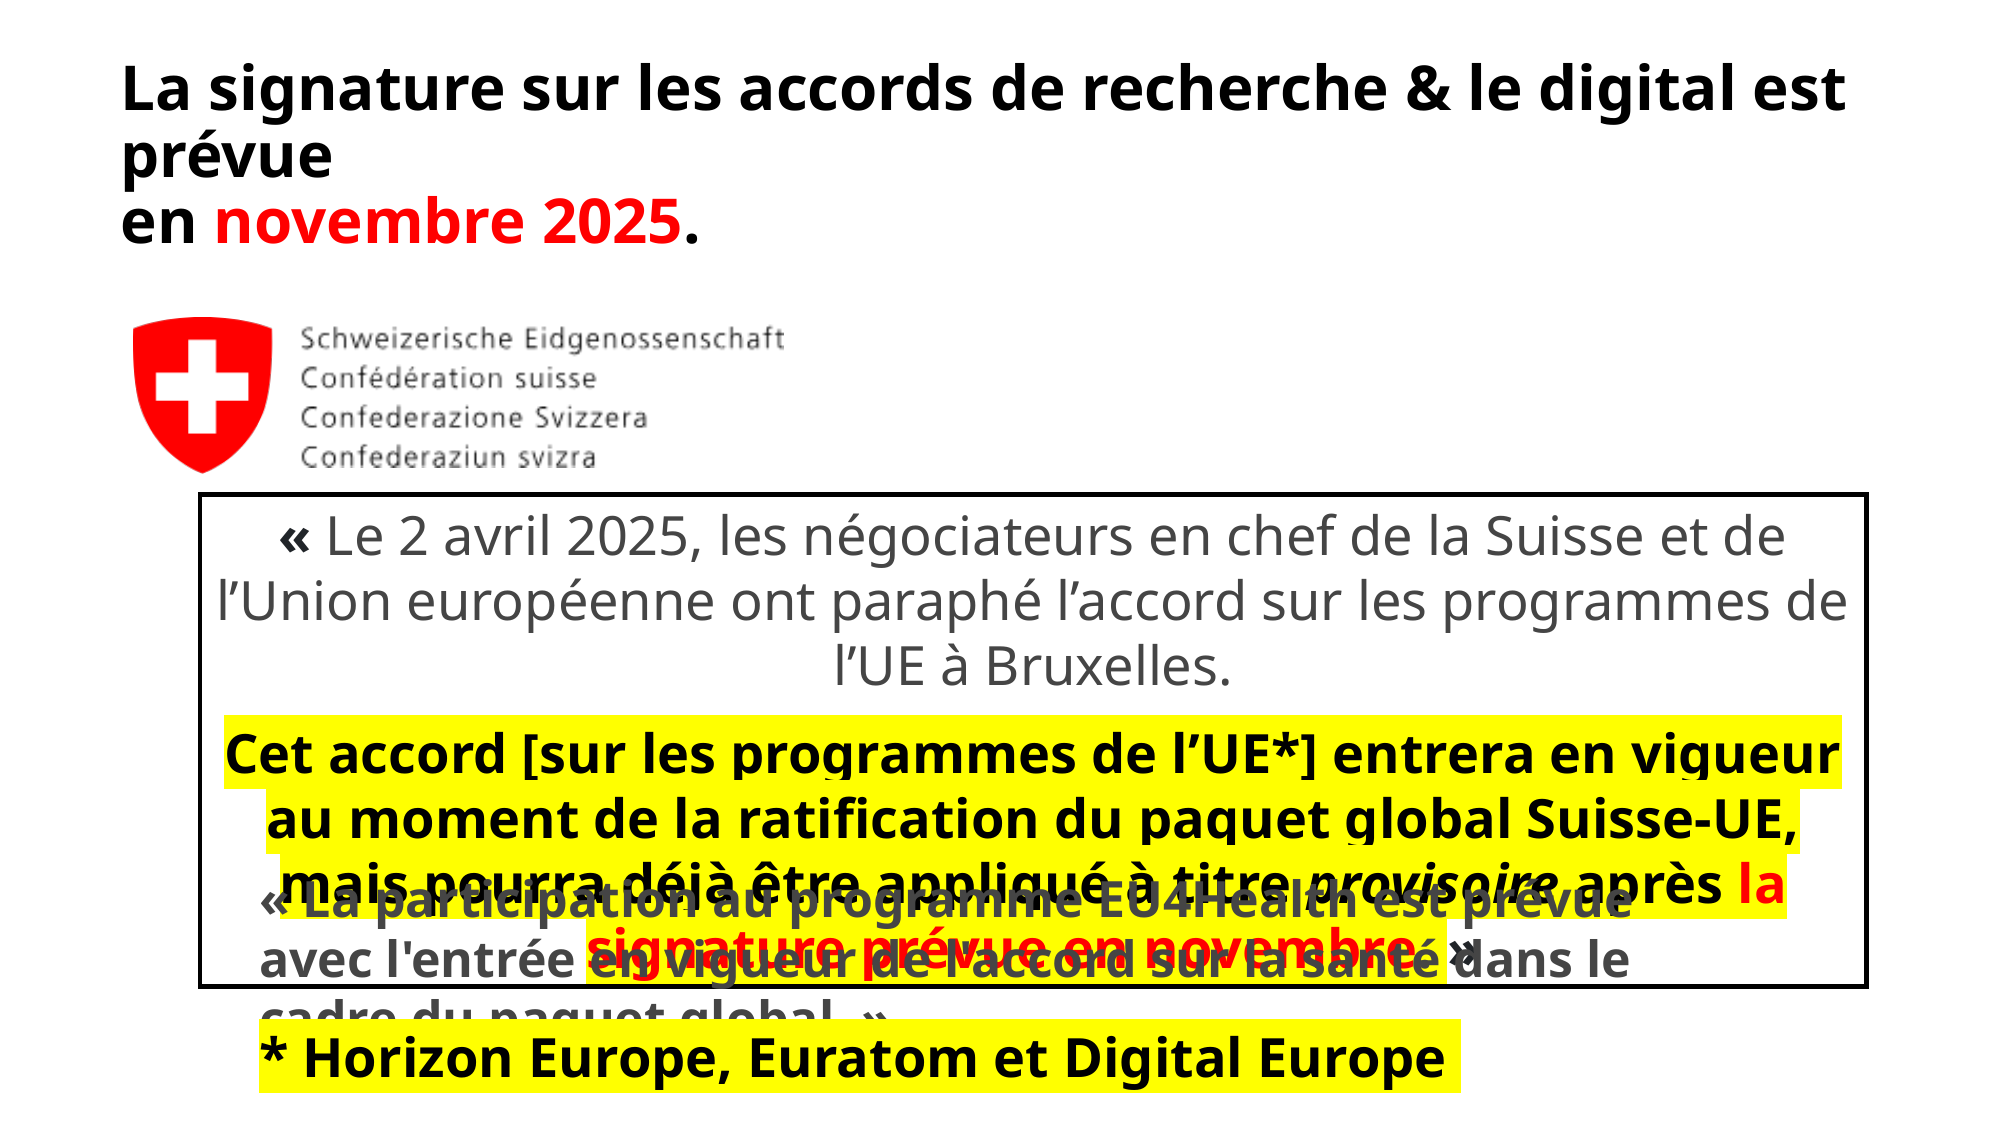

# La signature sur les accords de recherche & le digital est prévue en novembre 2025.
« Le 2 avril 2025, les négociateurs en chef de la Suisse et de l’Union européenne ont paraphé l’accord sur les programmes de l’UE à Bruxelles.
Cet accord [sur les programmes de l’UE*] entrera en vigueur au moment de la ratification du paquet global Suisse-UE, mais pourra déjà être appliqué à titre provisoire après la signature prévue en novembre. »
« La participation au programme EU4Health est prévue avec l'entrée en vigueur de l'accord sur la santé dans le cadre du paquet global. »
* Horizon Europe, Euratom et Digital Europe